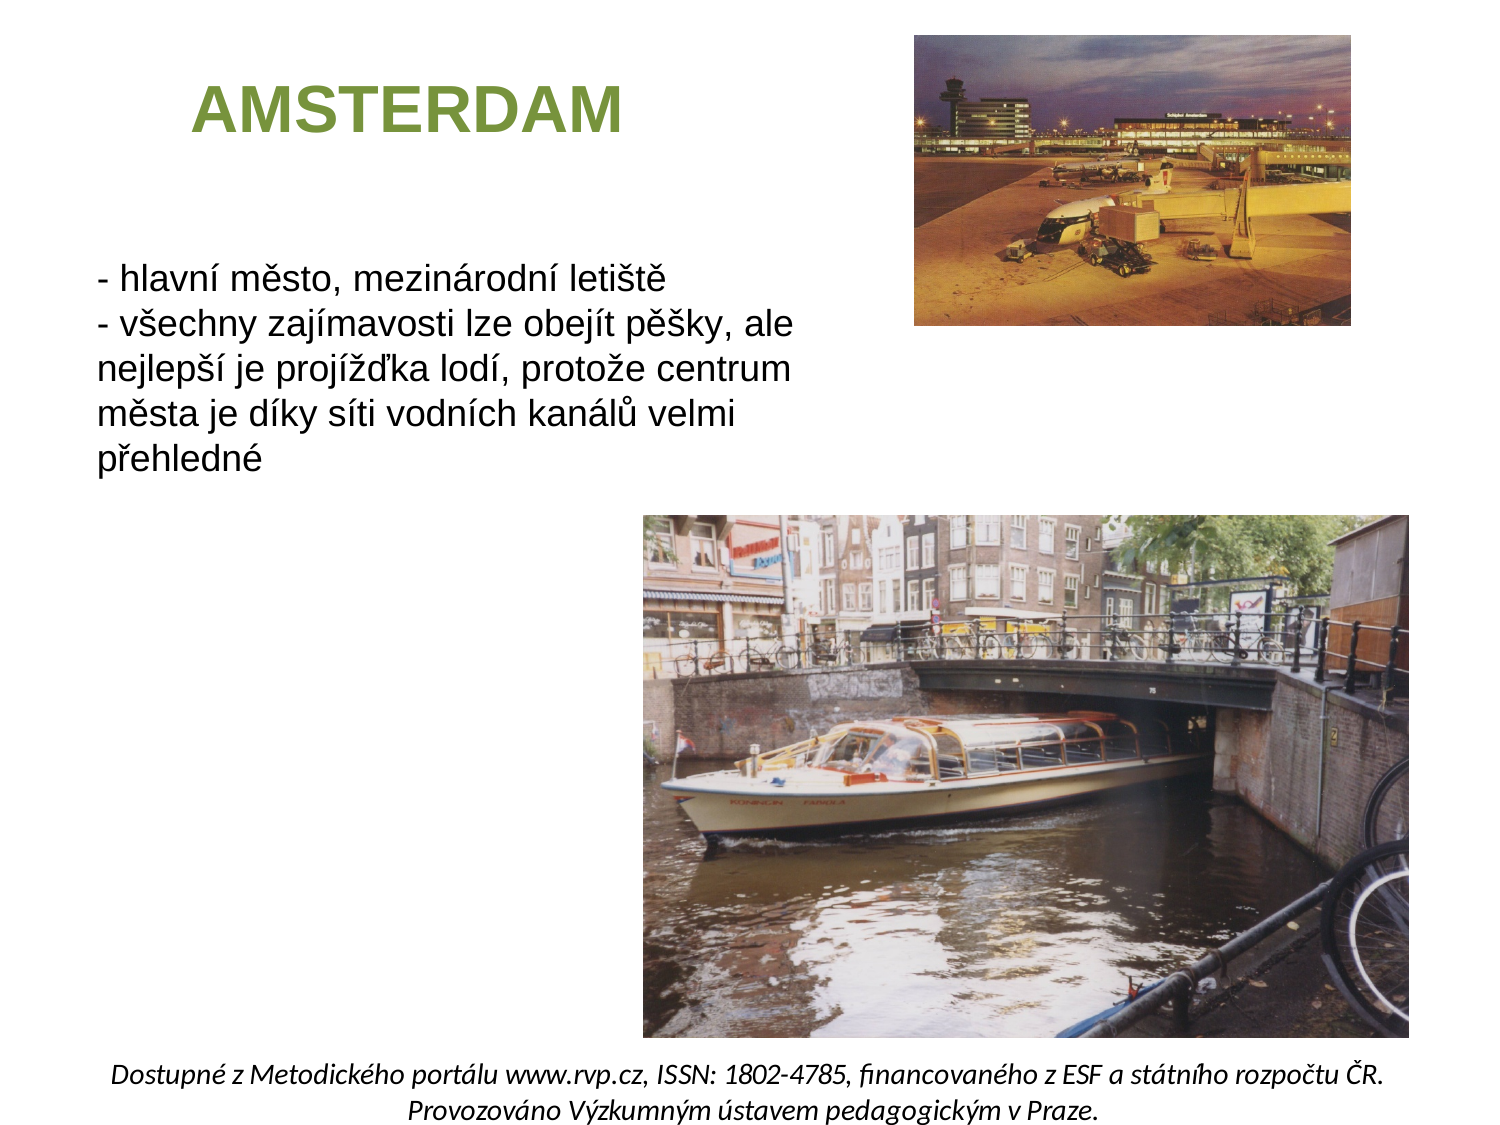

AMSTERDAM
- hlavní město, mezinárodní letiště
- všechny zajímavosti lze obejít pěšky, ale nejlepší je projížďka lodí, protože centrum města je díky síti vodních kanálů velmi přehledné